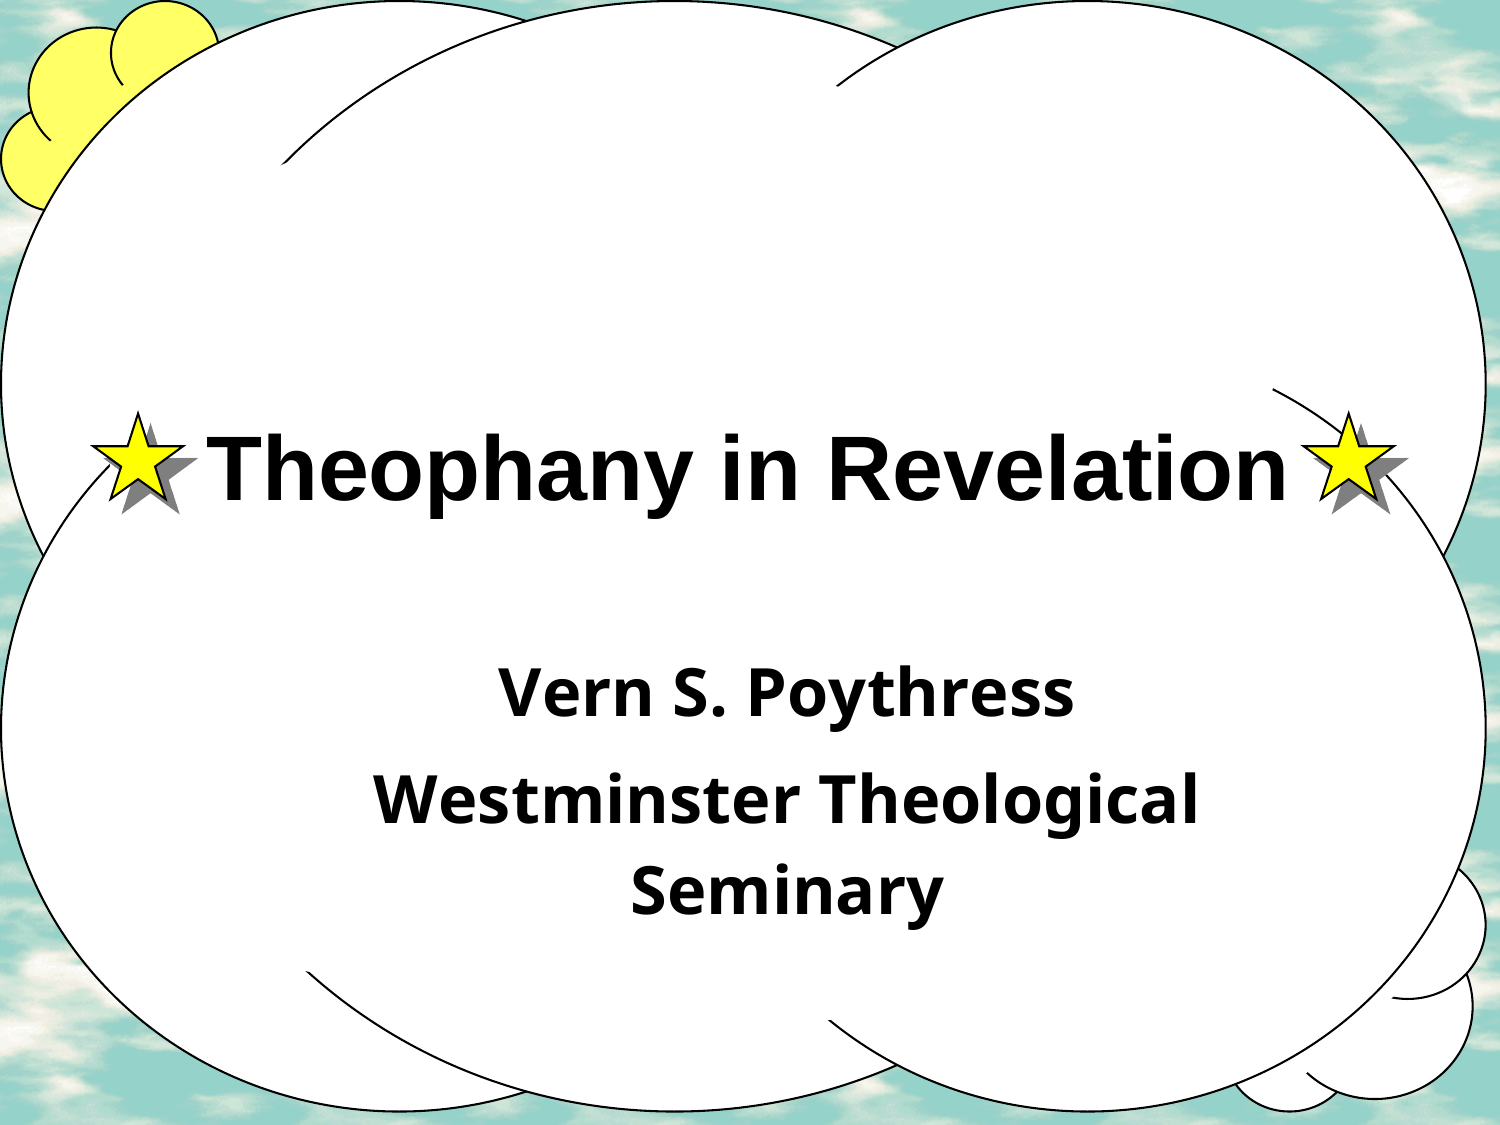

# Theophany in Revelation
Vern S. Poythress
Westminster Theological Seminary